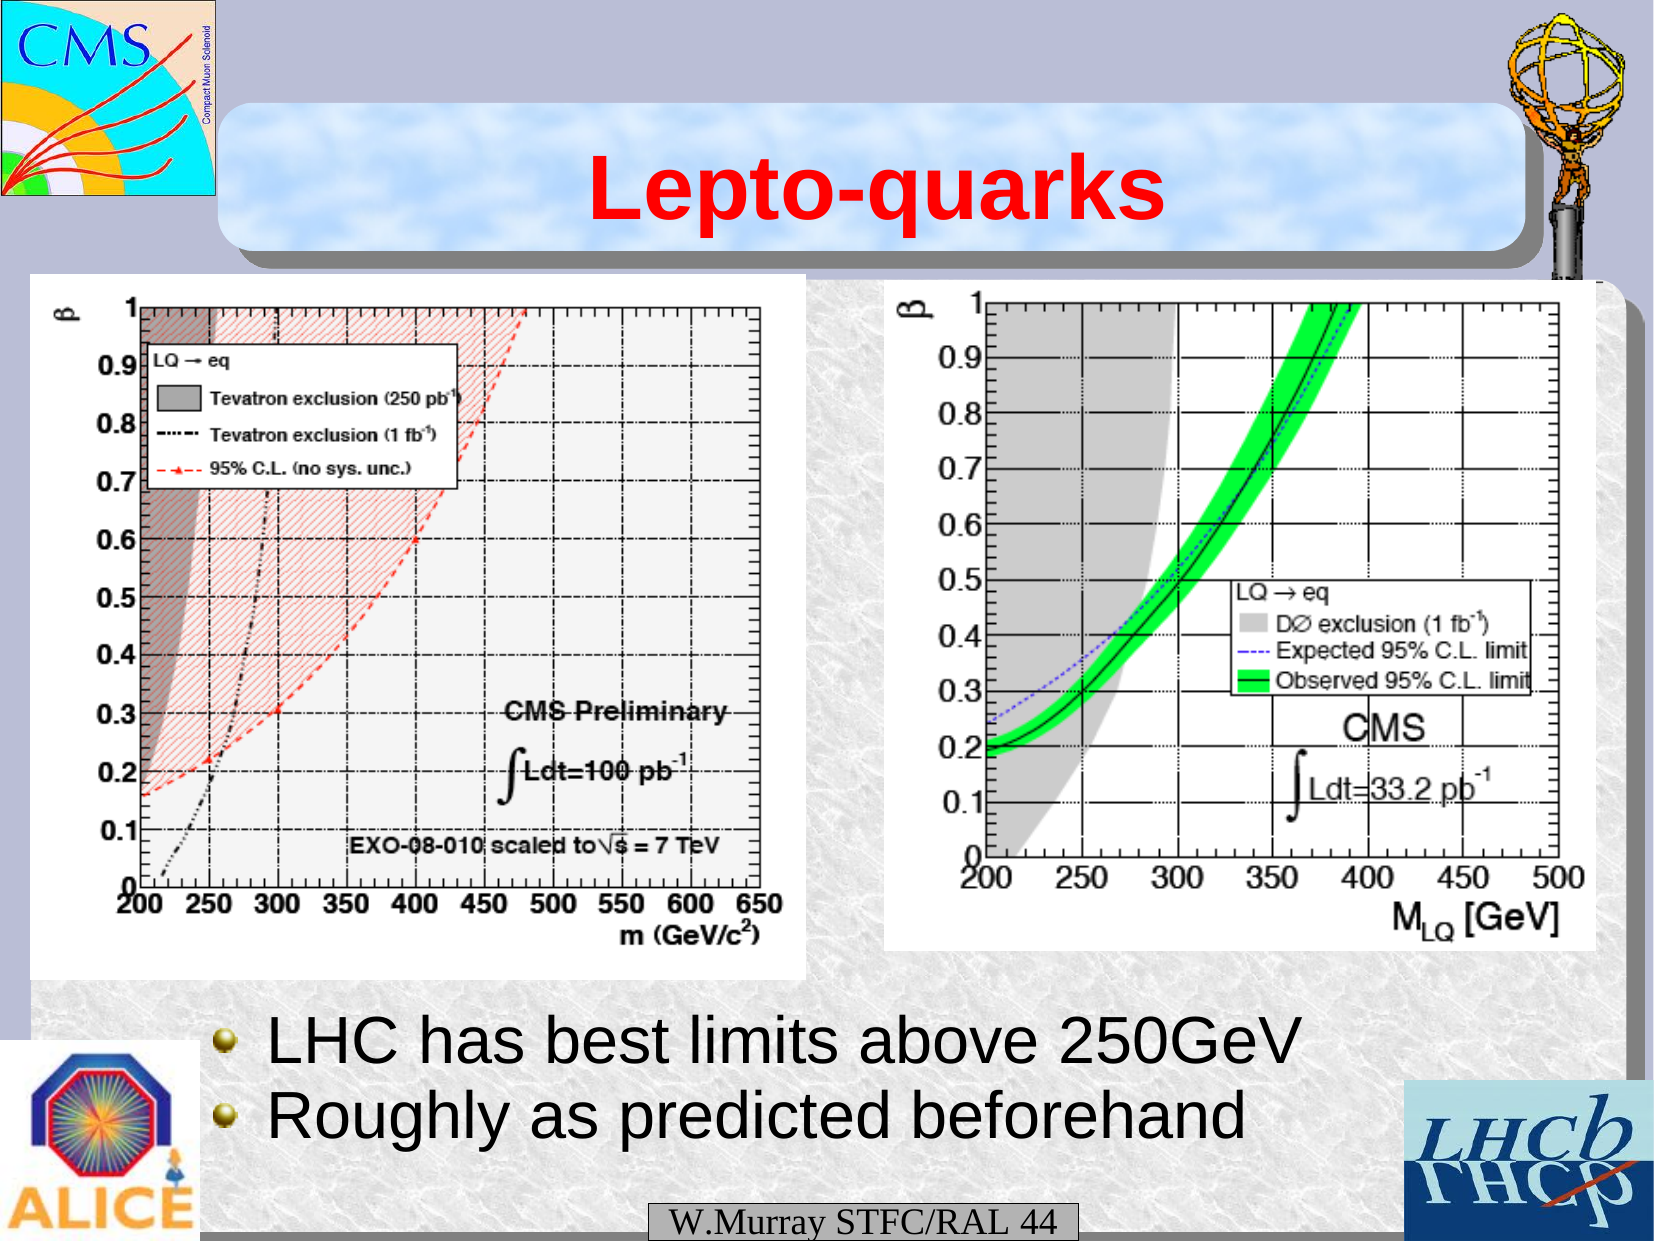

# Lepto-quarks
LHC has best limits above 250GeV
Roughly as predicted beforehand